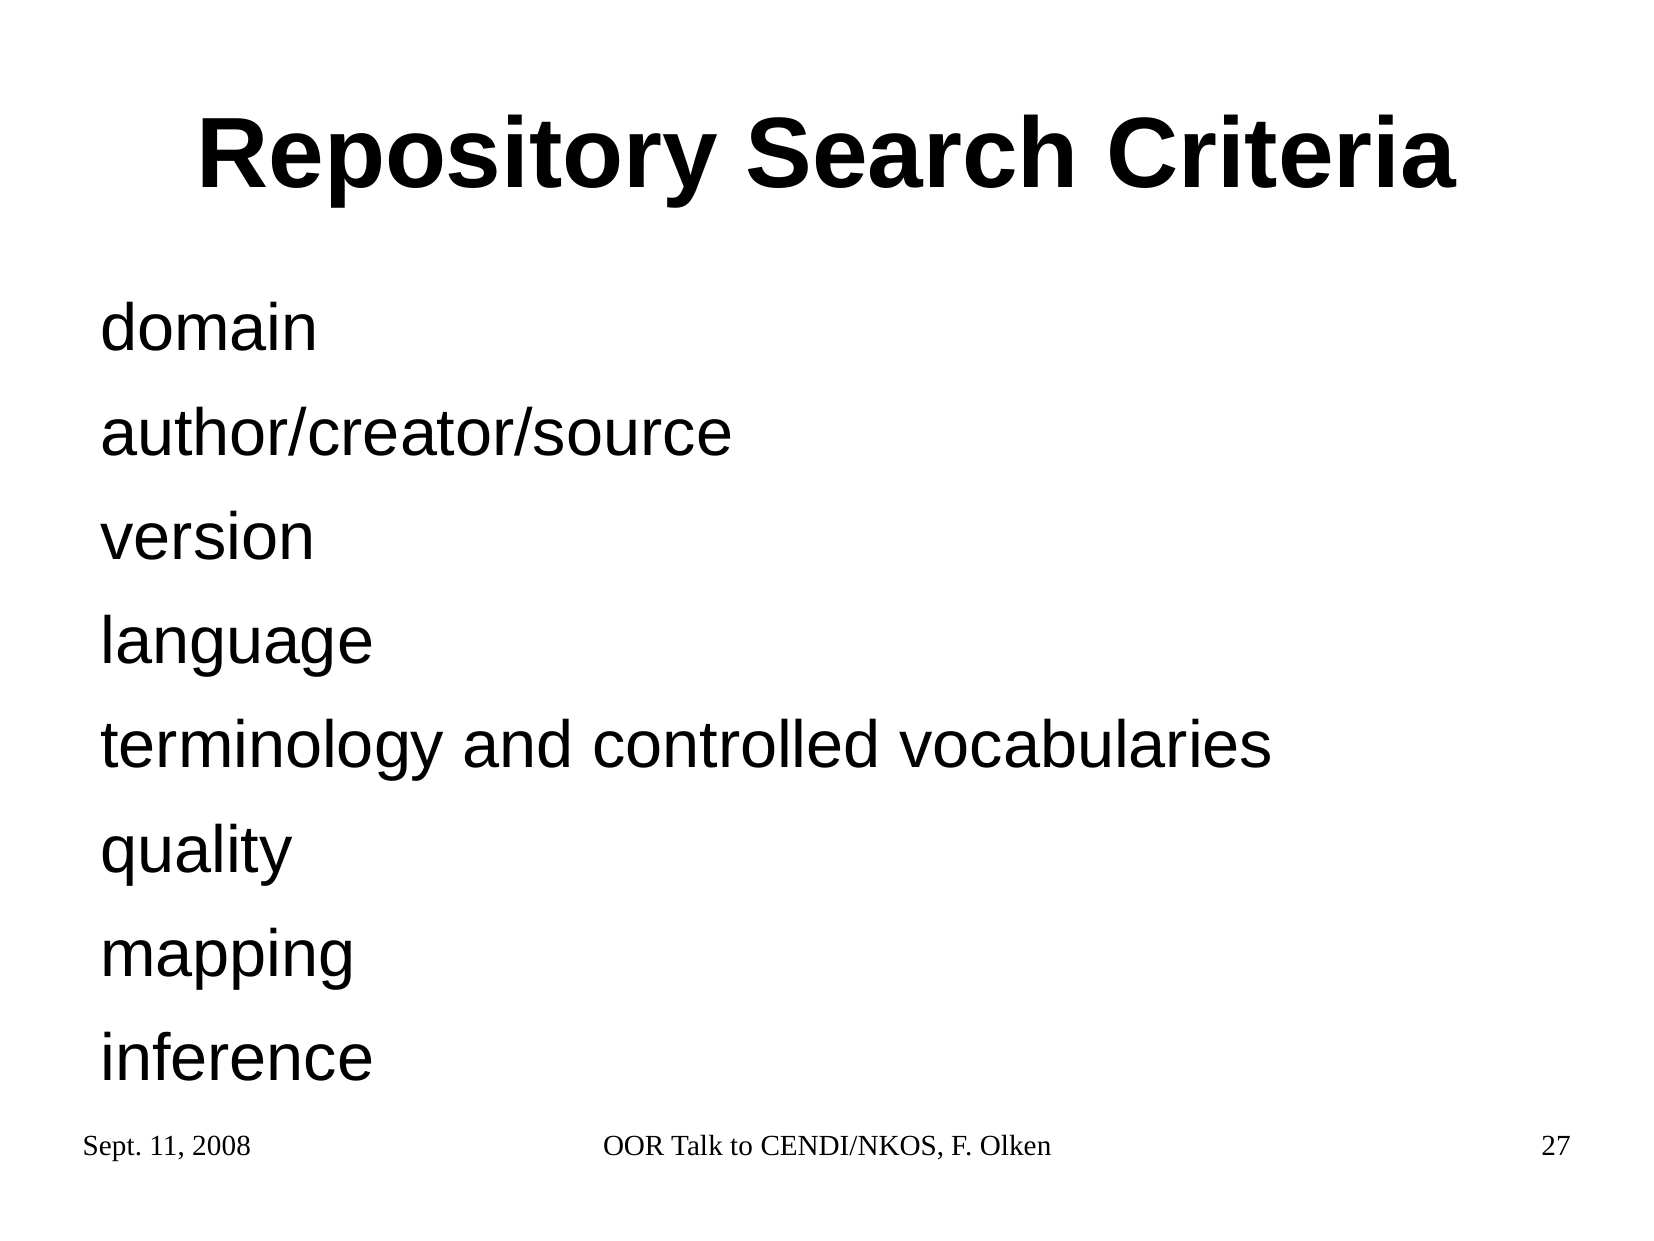

# Repository Search Criteria
domain
author/creator/source
version
language
terminology and controlled vocabularies
quality
mapping
inference
Sept. 11, 2008
OOR Talk to CENDI/NKOS, F. Olken
27